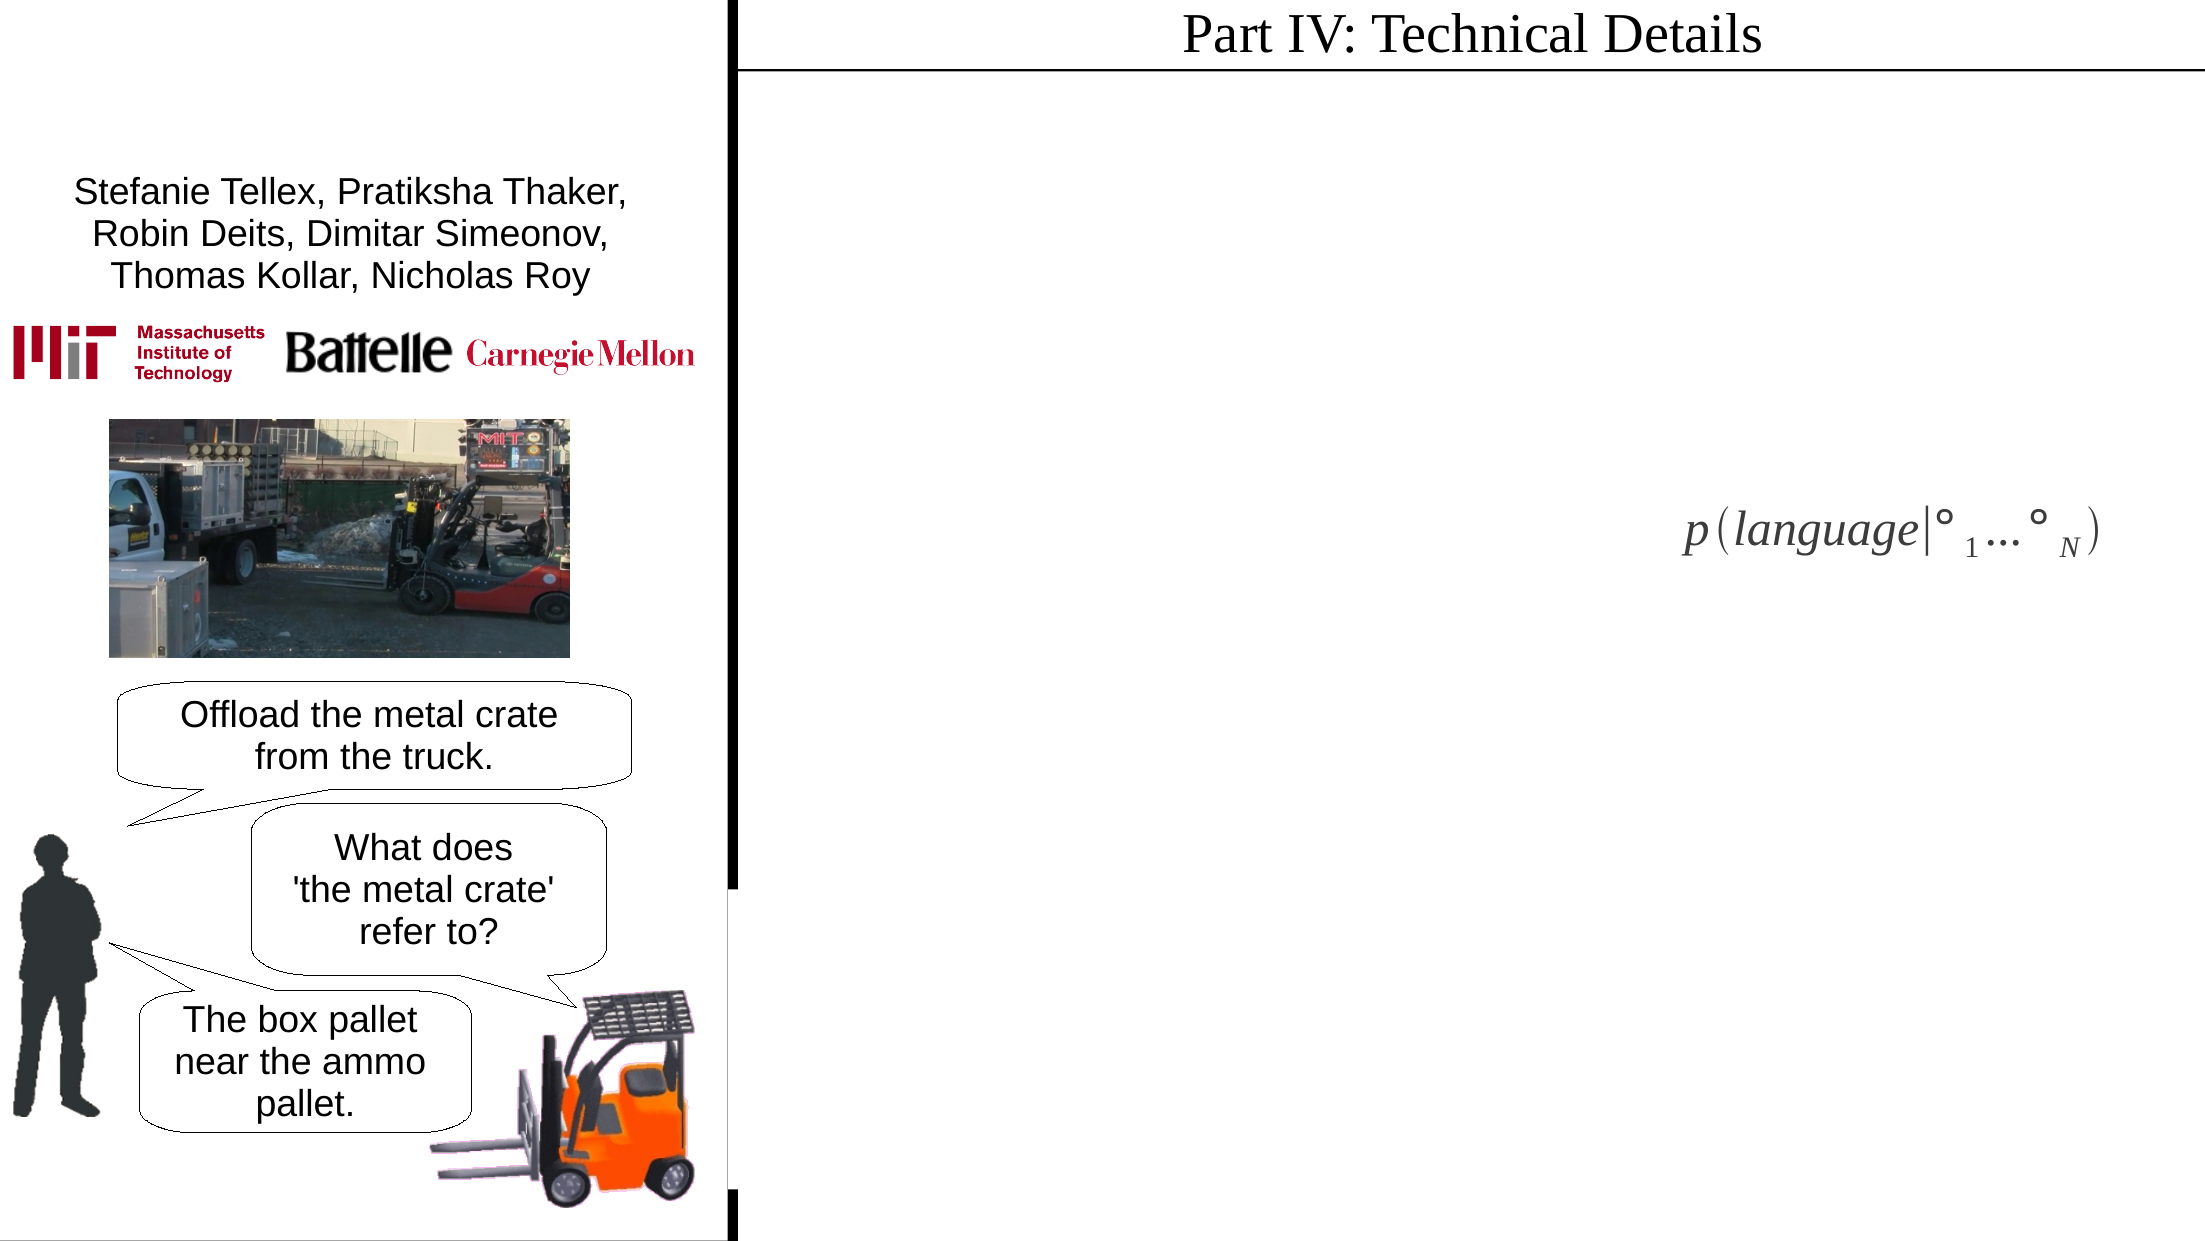

# Part IV: Technical Details
Toward Information Theoretic Human-Robot Dialog
Factoring to Train Efficiently
Stefanie Tellex, Pratiksha Thaker, Robin Deits, Dimitar Simeonov, Thomas Kollar, Nicholas Roy
Standard approaches don't work.
We cannot assume all the groundings are independent.
“the pallet on the truck” vs “the pallet on the ground.”
Using Bayes' Rule and factoring requires summing over all possible sentences during training.
Undirected models require global normalization, but we have a different partition function for different examples.
Solution: Introduce a new correspondence variable, ©, which lets us use locally-normalized factors
Offload the metal crate
from the truck.
What does
'the metal crate'
refer to?
“Go to the pallet on the truck.”
The box pallet
near the ammo
pallet.